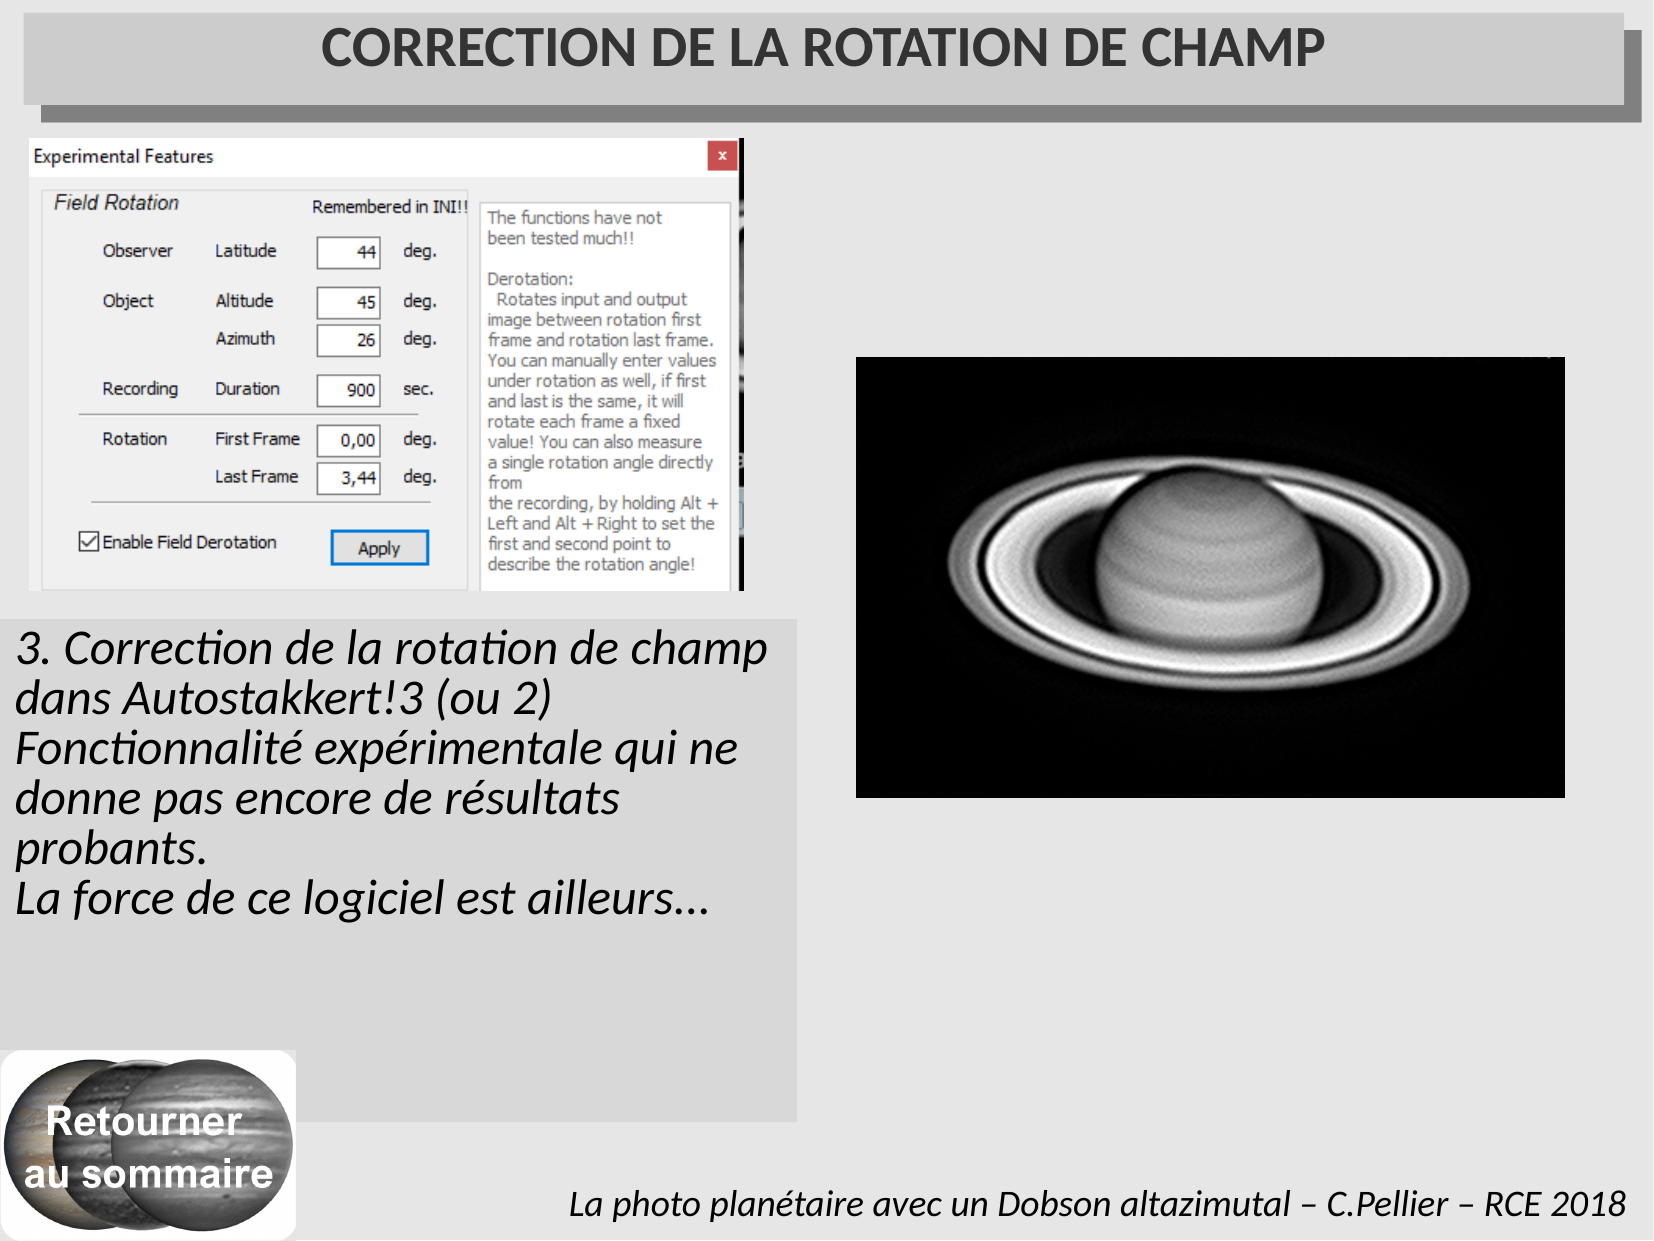

CORRECTION DE LA ROTATION DE CHAMP
3. Correction de la rotation de champ dans Autostakkert!3 (ou 2)
Fonctionnalité expérimentale qui ne donne pas encore de résultats probants.
La force de ce logiciel est ailleurs...
La photo planétaire avec un Dobson altazimutal – C.Pellier – RCE 2018